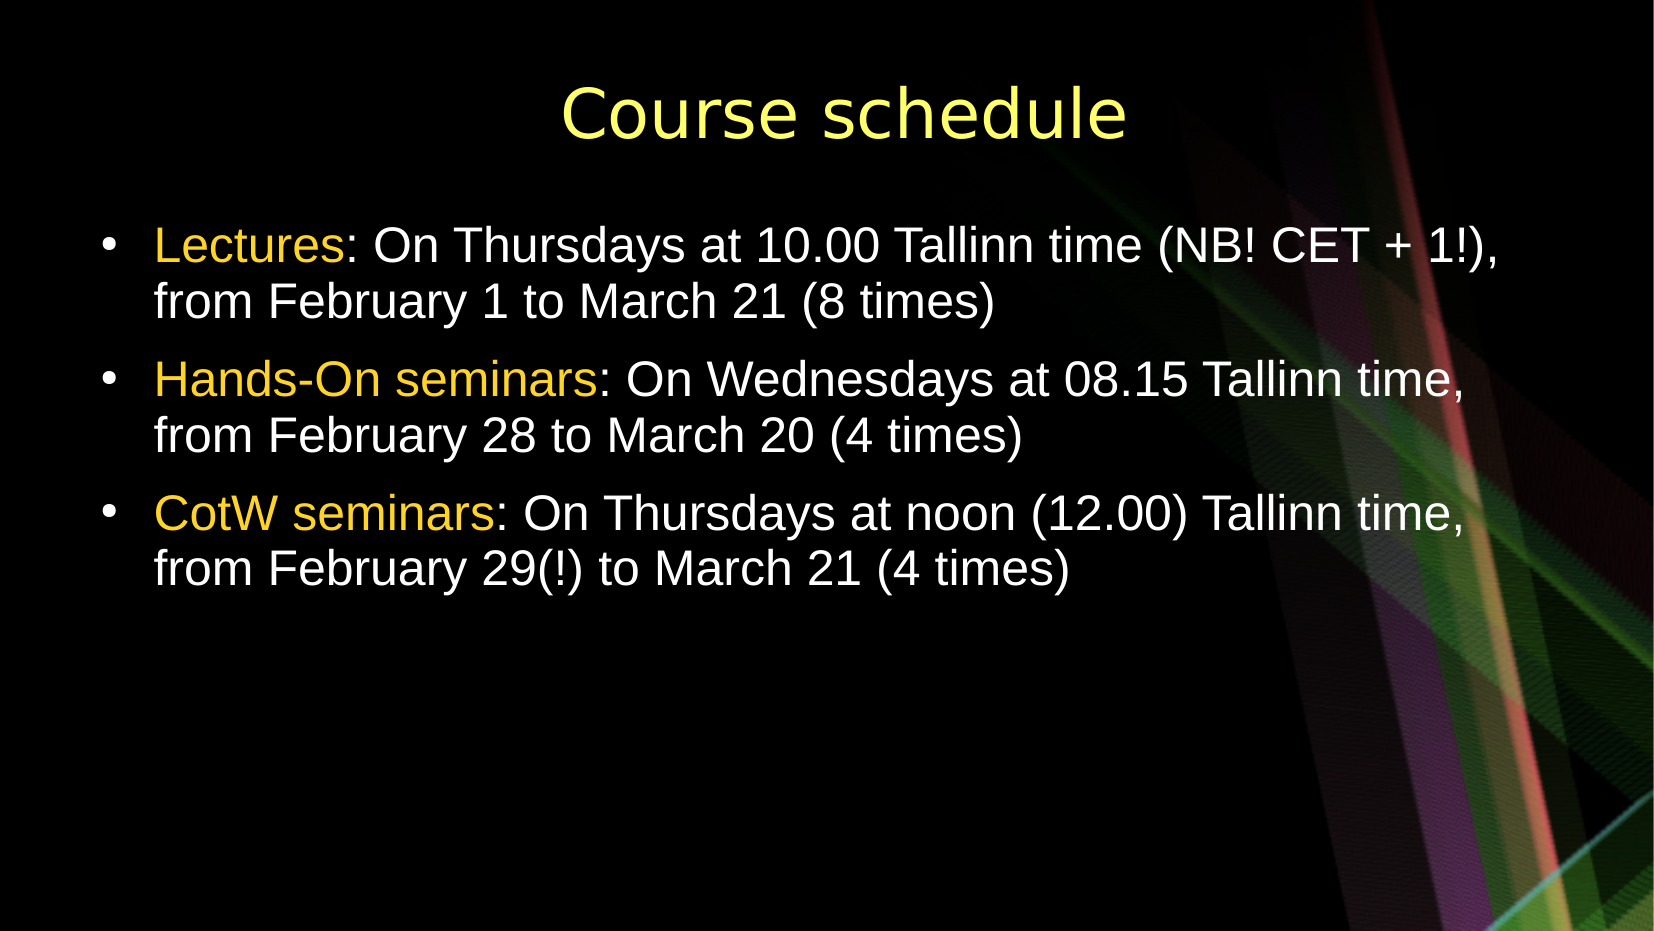

# Course schedule
Lectures: On Thursdays at 10.00 Tallinn time (NB! CET + 1!), from February 1 to March 21 (8 times)
Hands-On seminars: On Wednesdays at 08.15 Tallinn time,
from February 28 to March 20 (4 times)
CotW seminars: On Thursdays at noon (12.00) Tallinn time,
from February 29(!) to March 21 (4 times)